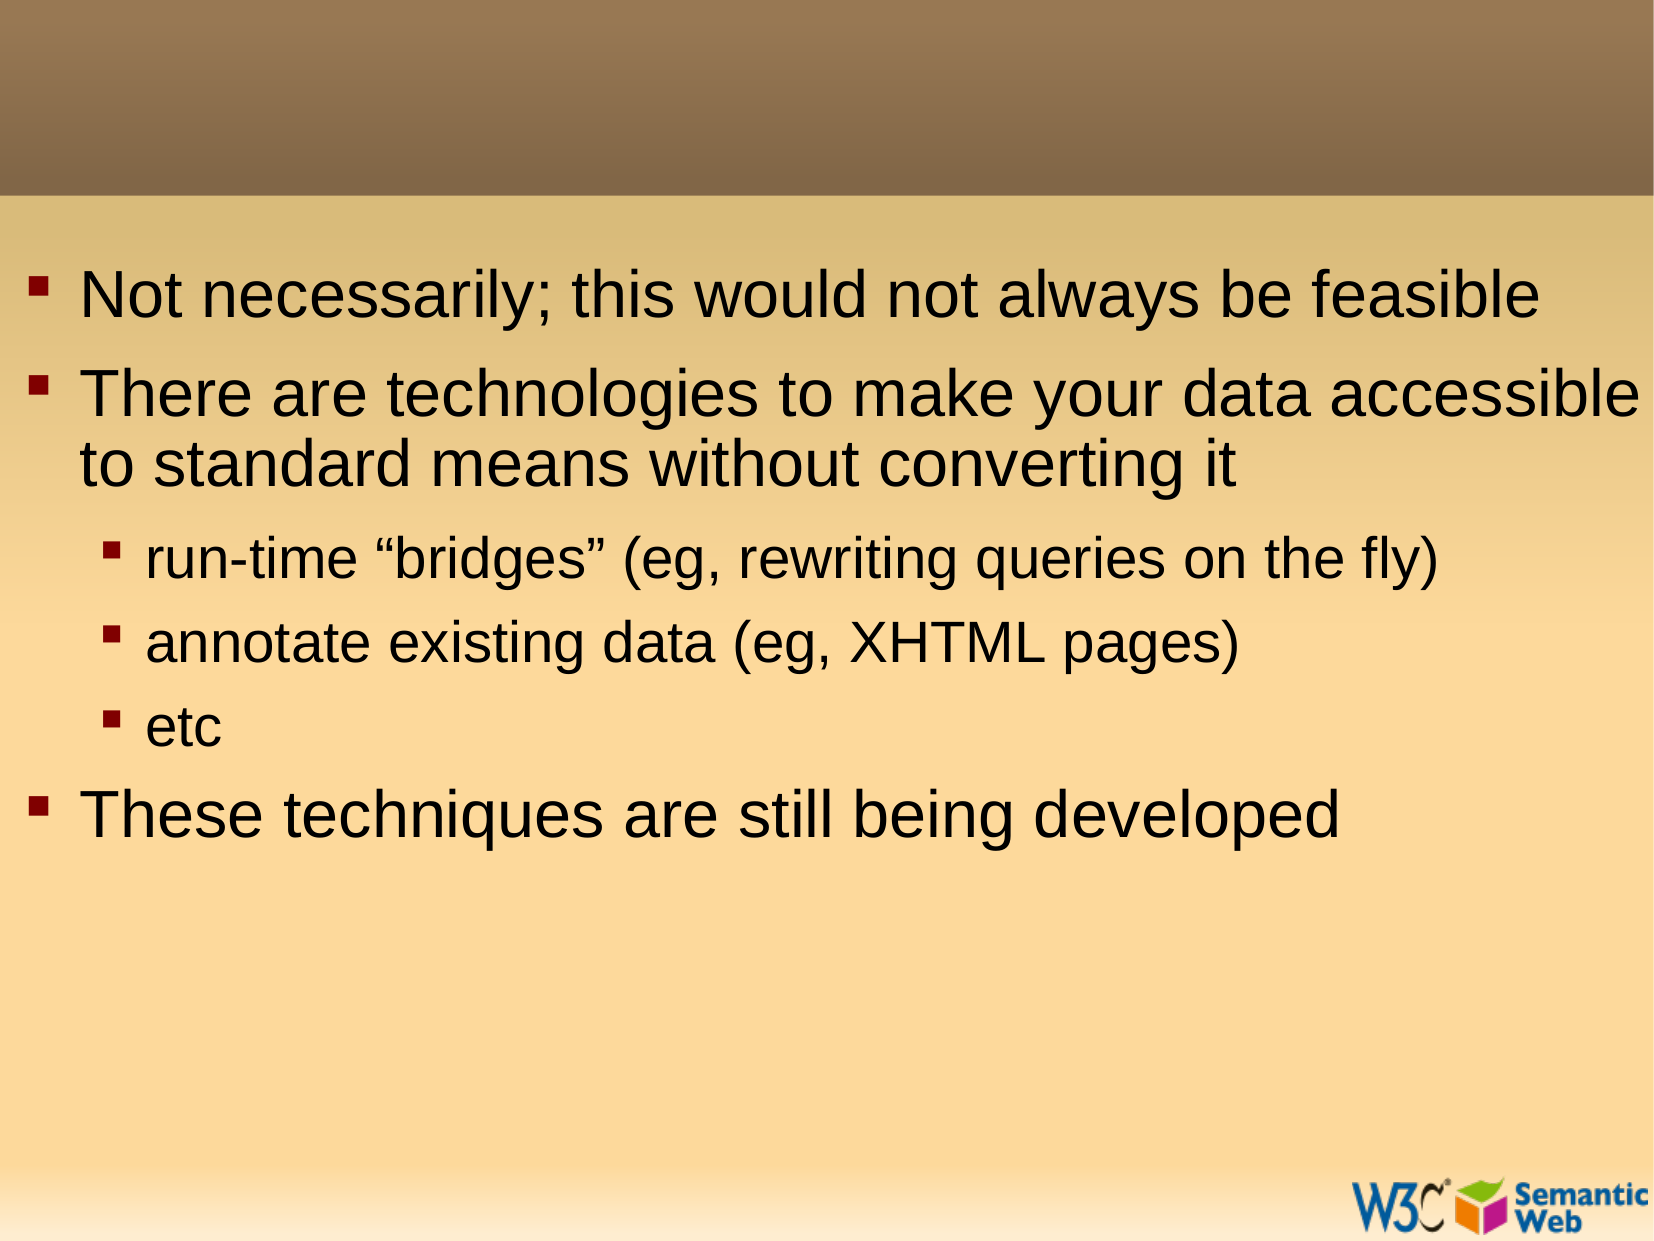

# Not necessarily; this would not always be feasible
There are technologies to make your data accessible to standard means without converting it
run-time “bridges” (eg, rewriting queries on the fly)
annotate existing data (eg, XHTML pages)
etc
These techniques are still being developed